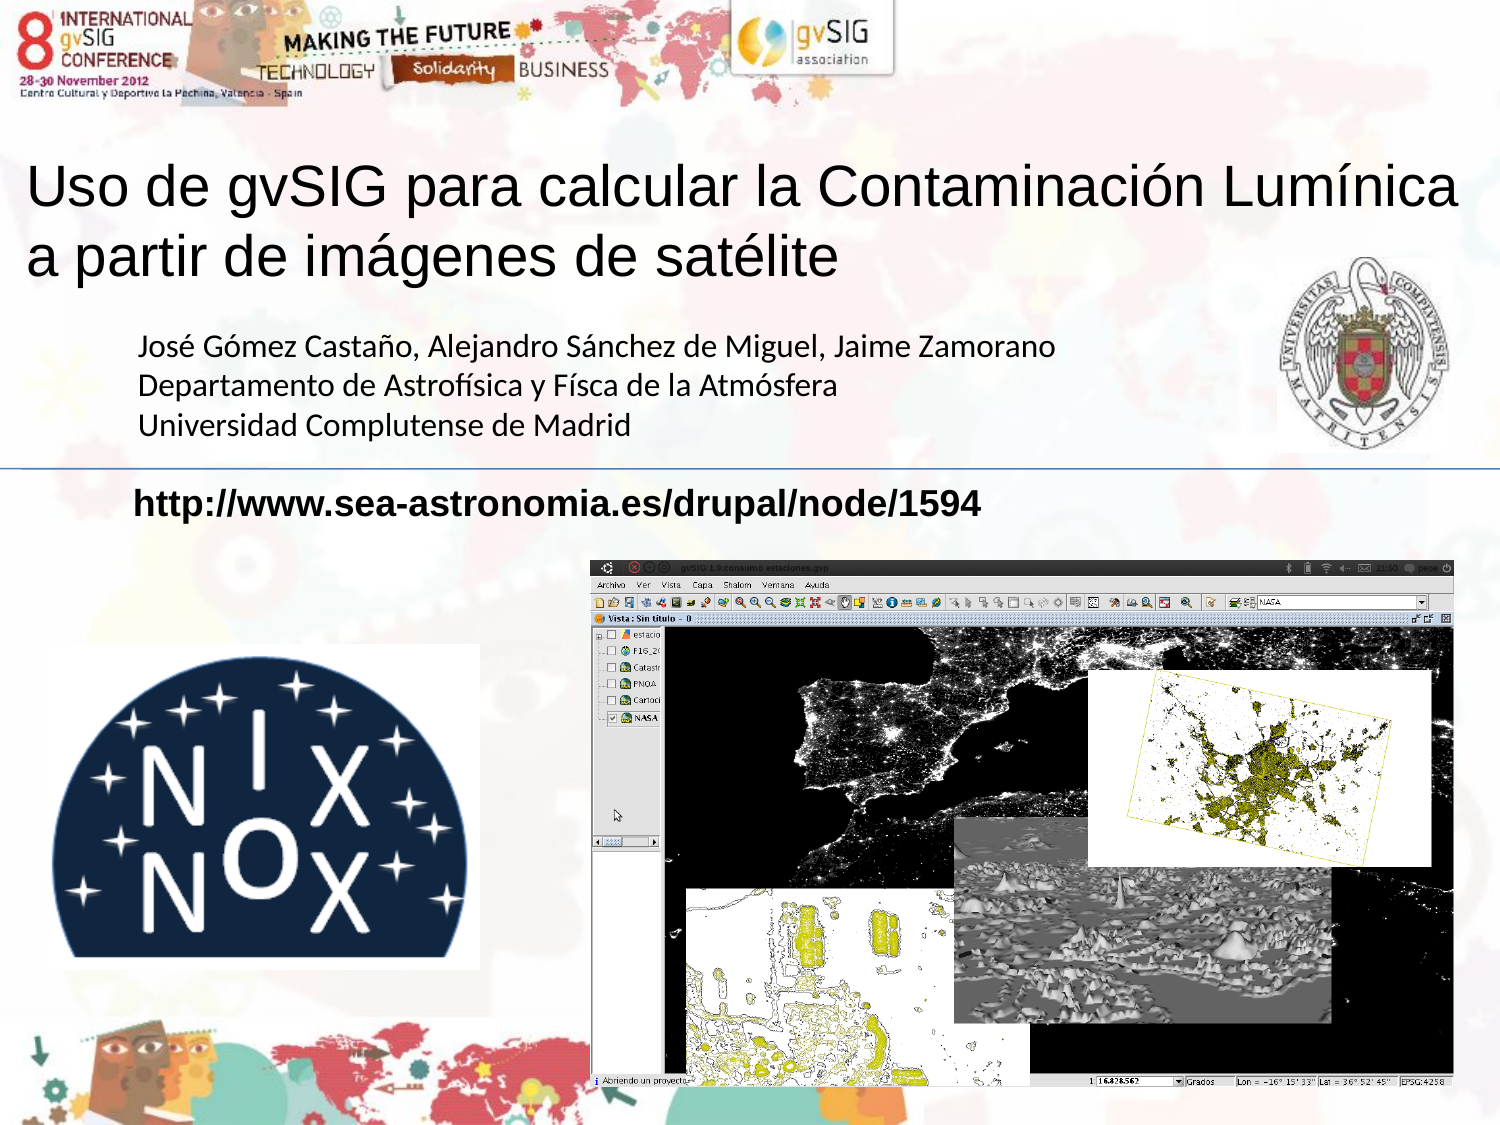

Uso de gvSIG para calcular la Contaminación Lumínica
a partir de imágenes de satélite
José Gómez Castaño, Alejandro Sánchez de Miguel, Jaime Zamorano
Departamento de Astrofísica y Físca de la Atmósfera
Universidad Complutense de Madrid
http://www.sea-astronomia.es/drupal/node/1594